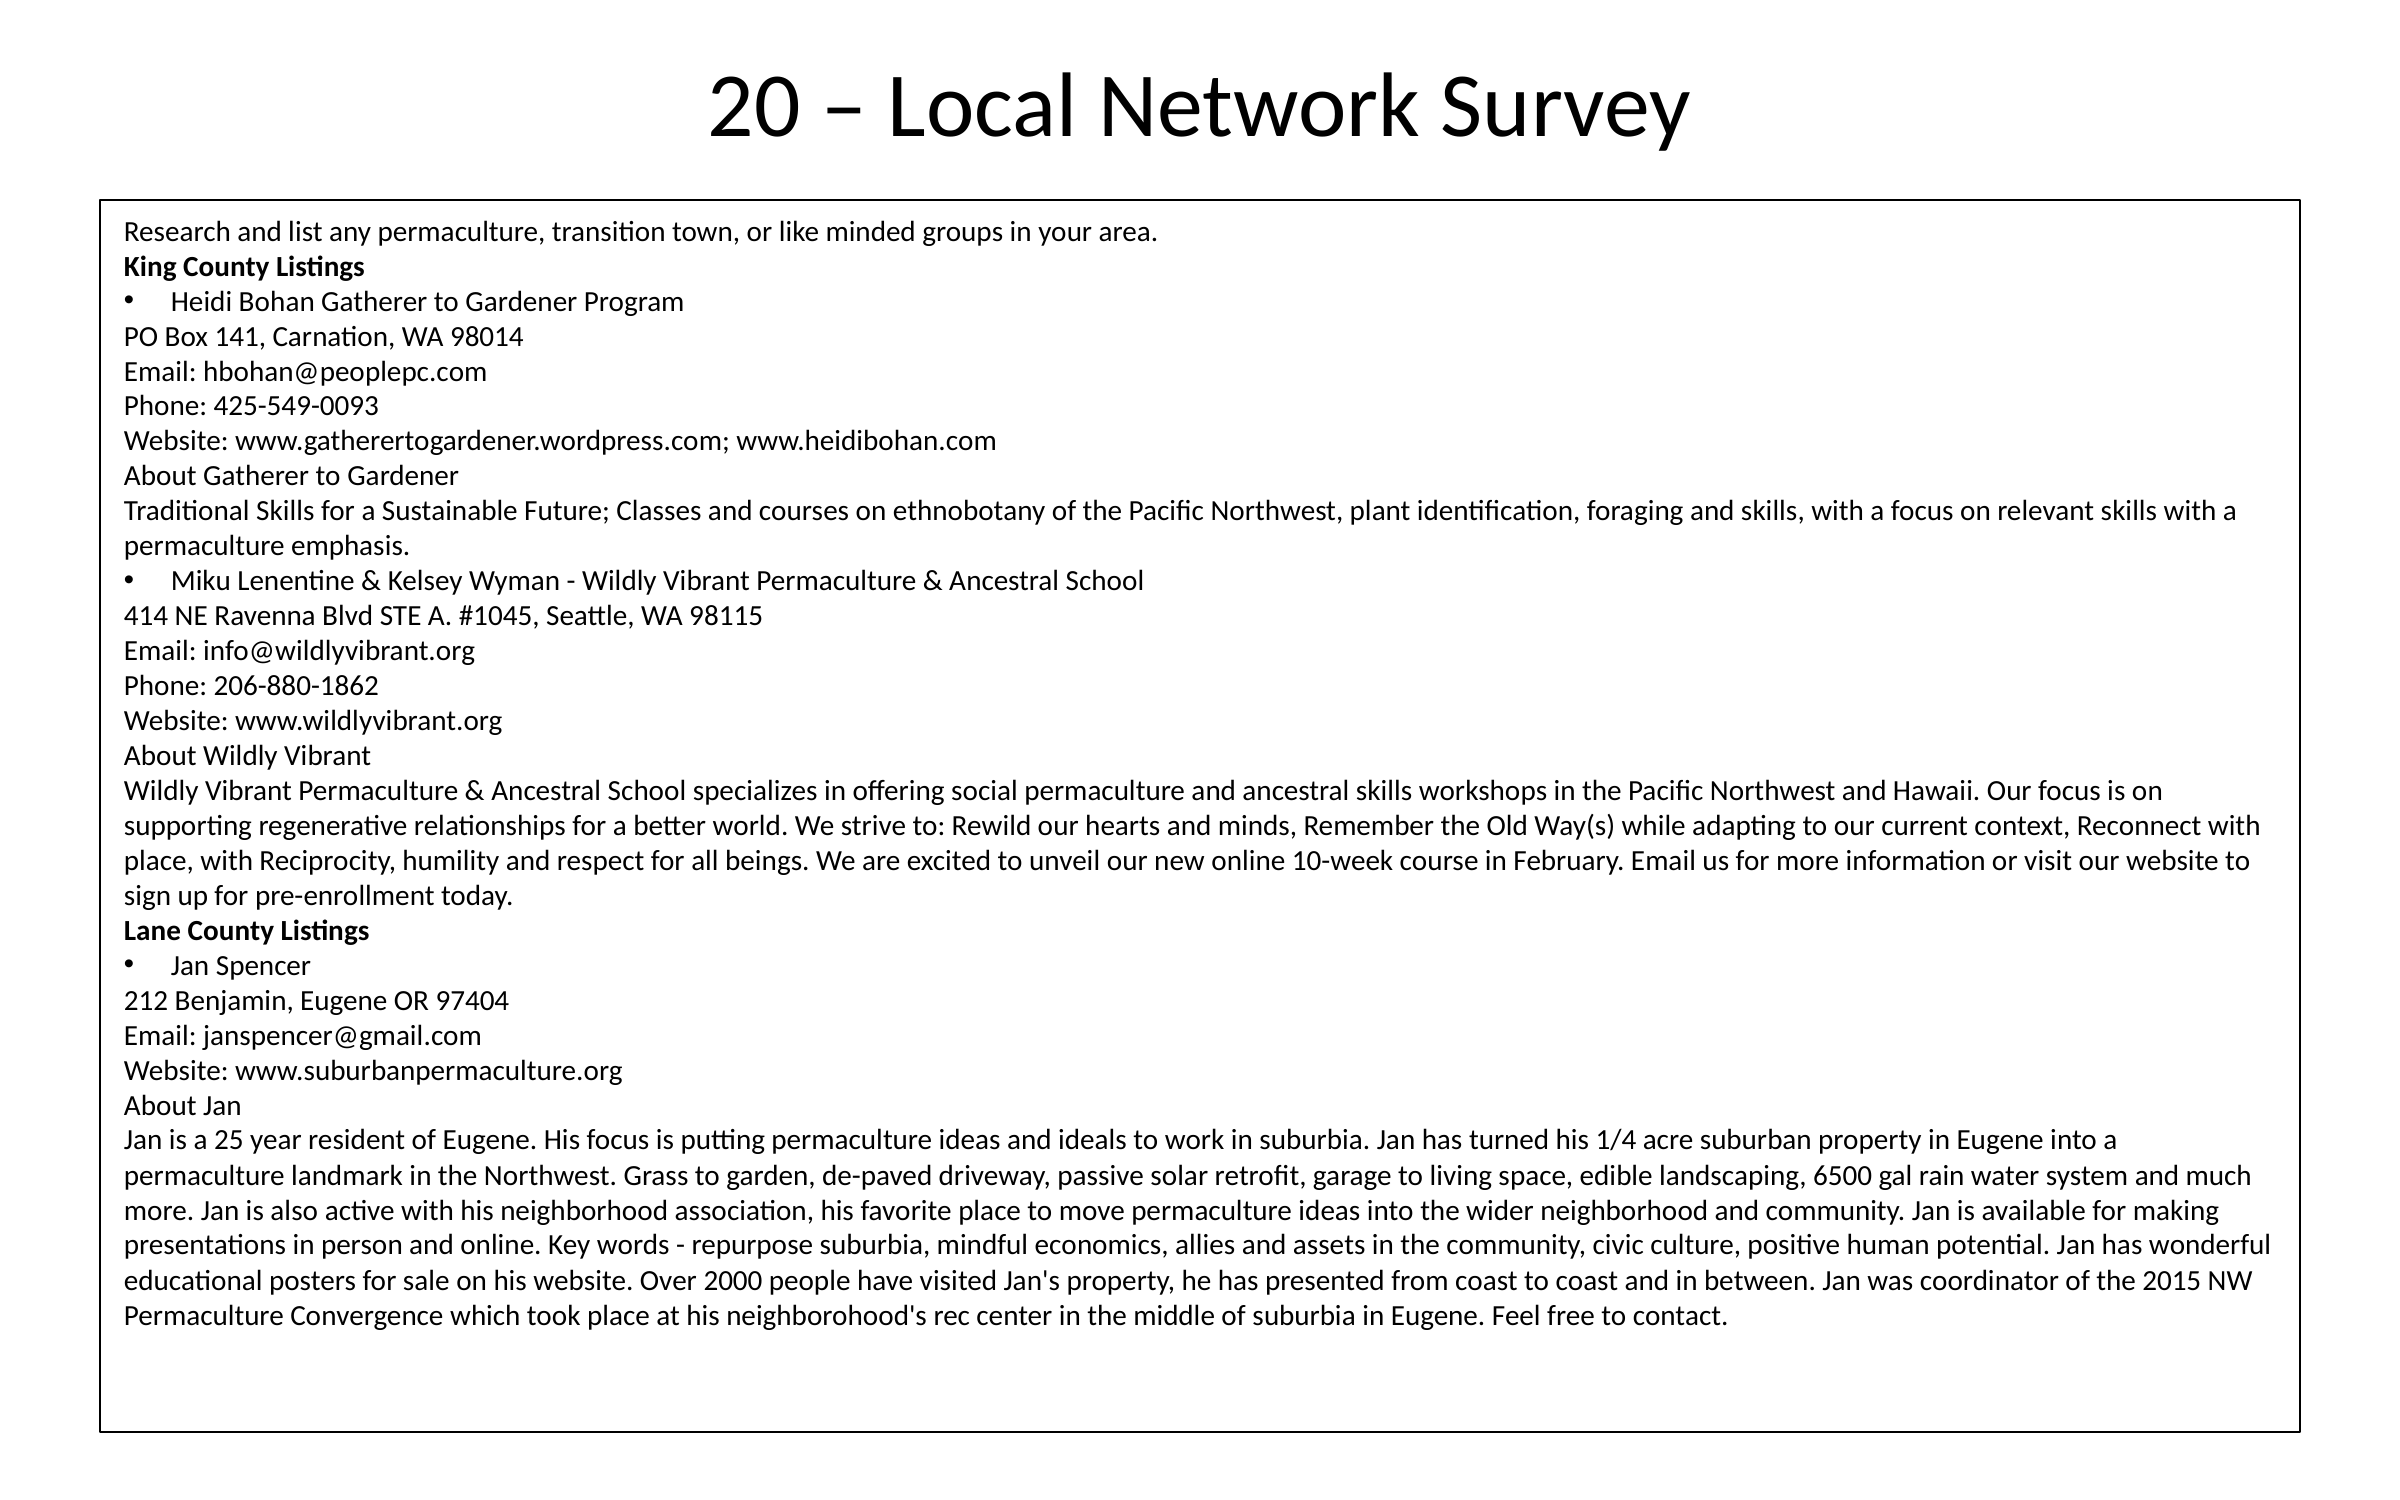

20 – Local Network Survey
Research and list any permaculture, transition town, or like minded groups in your area.
King County Listings
Heidi Bohan Gatherer to Gardener Program
​PO Box 141, Carnation, WA 98014
Email: hbohan@peoplepc.com
Phone: 425-549-0093
Website: www.gatherertogardener.wordpress.com; www.heidibohan.com
About Gatherer to Gardener
​Traditional Skills for a Sustainable Future; Classes and courses on ethnobotany of the Pacific Northwest, plant identification, foraging and skills, with a focus on relevant skills with a permaculture emphasis.
Miku Lenentine & Kelsey Wyman - Wildly Vibrant Permaculture & Ancestral School
414 NE Ravenna Blvd STE A. #1045, Seattle, WA 98115
Email: info@wildlyvibrant.org
​Phone: 206-880-1862
Website: www.wildlyvibrant.org
About Wildly Vibrant
Wildly Vibrant Permaculture & Ancestral School specializes in offering social permaculture and ancestral skills workshops in the Pacific Northwest and Hawaii. Our focus is on supporting regenerative relationships for a better world. We strive to: Rewild our hearts and minds, Remember the Old Way(s) while adapting to our current context, Reconnect with place, with Reciprocity, humility and respect for all beings. We are excited to unveil our new online 10-week course in February. Email us for more information or visit our website to sign up for pre-enrollment today.
​Lane County Listings
Jan Spencer
212 Benjamin, Eugene OR 97404
Email: janspencer@gmail.com
Website: www.suburbanpermaculture.org
About Jan
Jan is a 25 year resident of Eugene. His focus is putting permaculture ideas and ideals to work in suburbia. Jan has turned his 1/4 acre suburban property in Eugene into a permaculture landmark in the Northwest. Grass to garden, de-paved driveway, passive solar retrofit, garage to living space, edible landscaping, 6500 gal rain water system and much more. Jan is also active with his neighborhood association, his favorite place to move permaculture ideas into the wider neighborhood and community. Jan is available for making presentations in person and online. Key words - repurpose suburbia, mindful economics, allies and assets in the community, civic culture, positive human potential. Jan has wonderful educational posters for sale on his website. Over 2000 people have visited Jan's property, he has presented from coast to coast and in between. Jan was coordinator of the 2015 NW Permaculture Convergence which took place at his neighborohood's rec center in the middle of suburbia in Eugene. Feel free to contact.